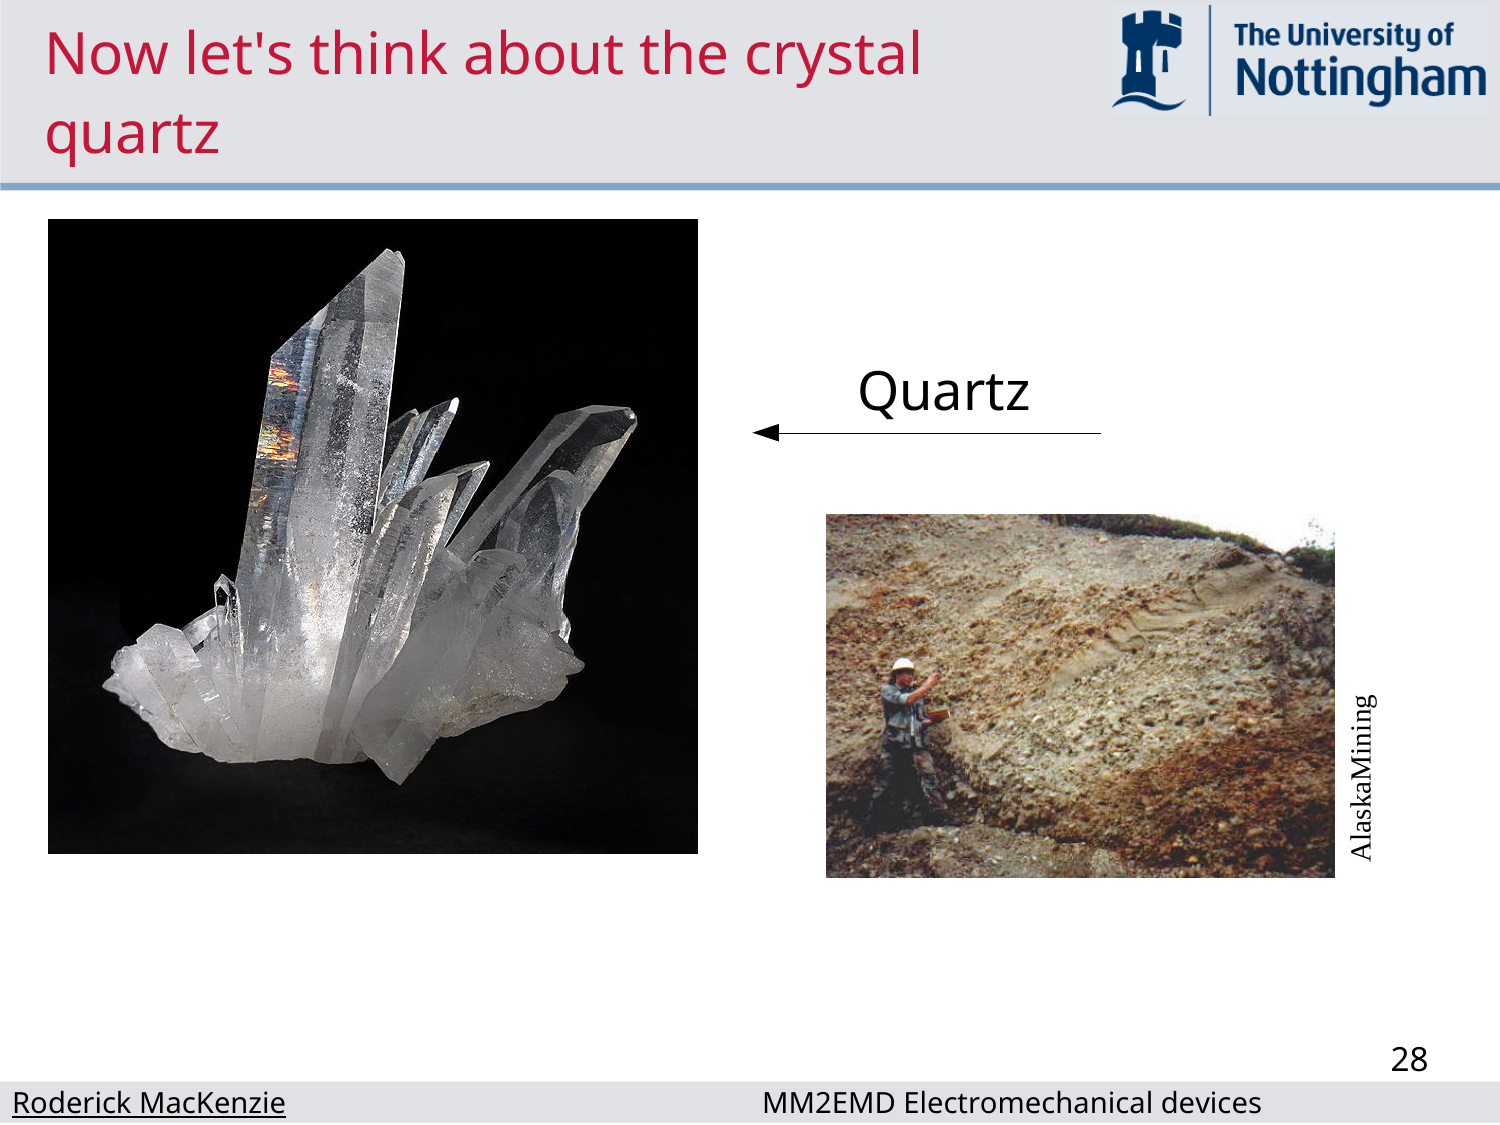

# Now let's think about the crystal quartz
Quartz
AlaskaMining